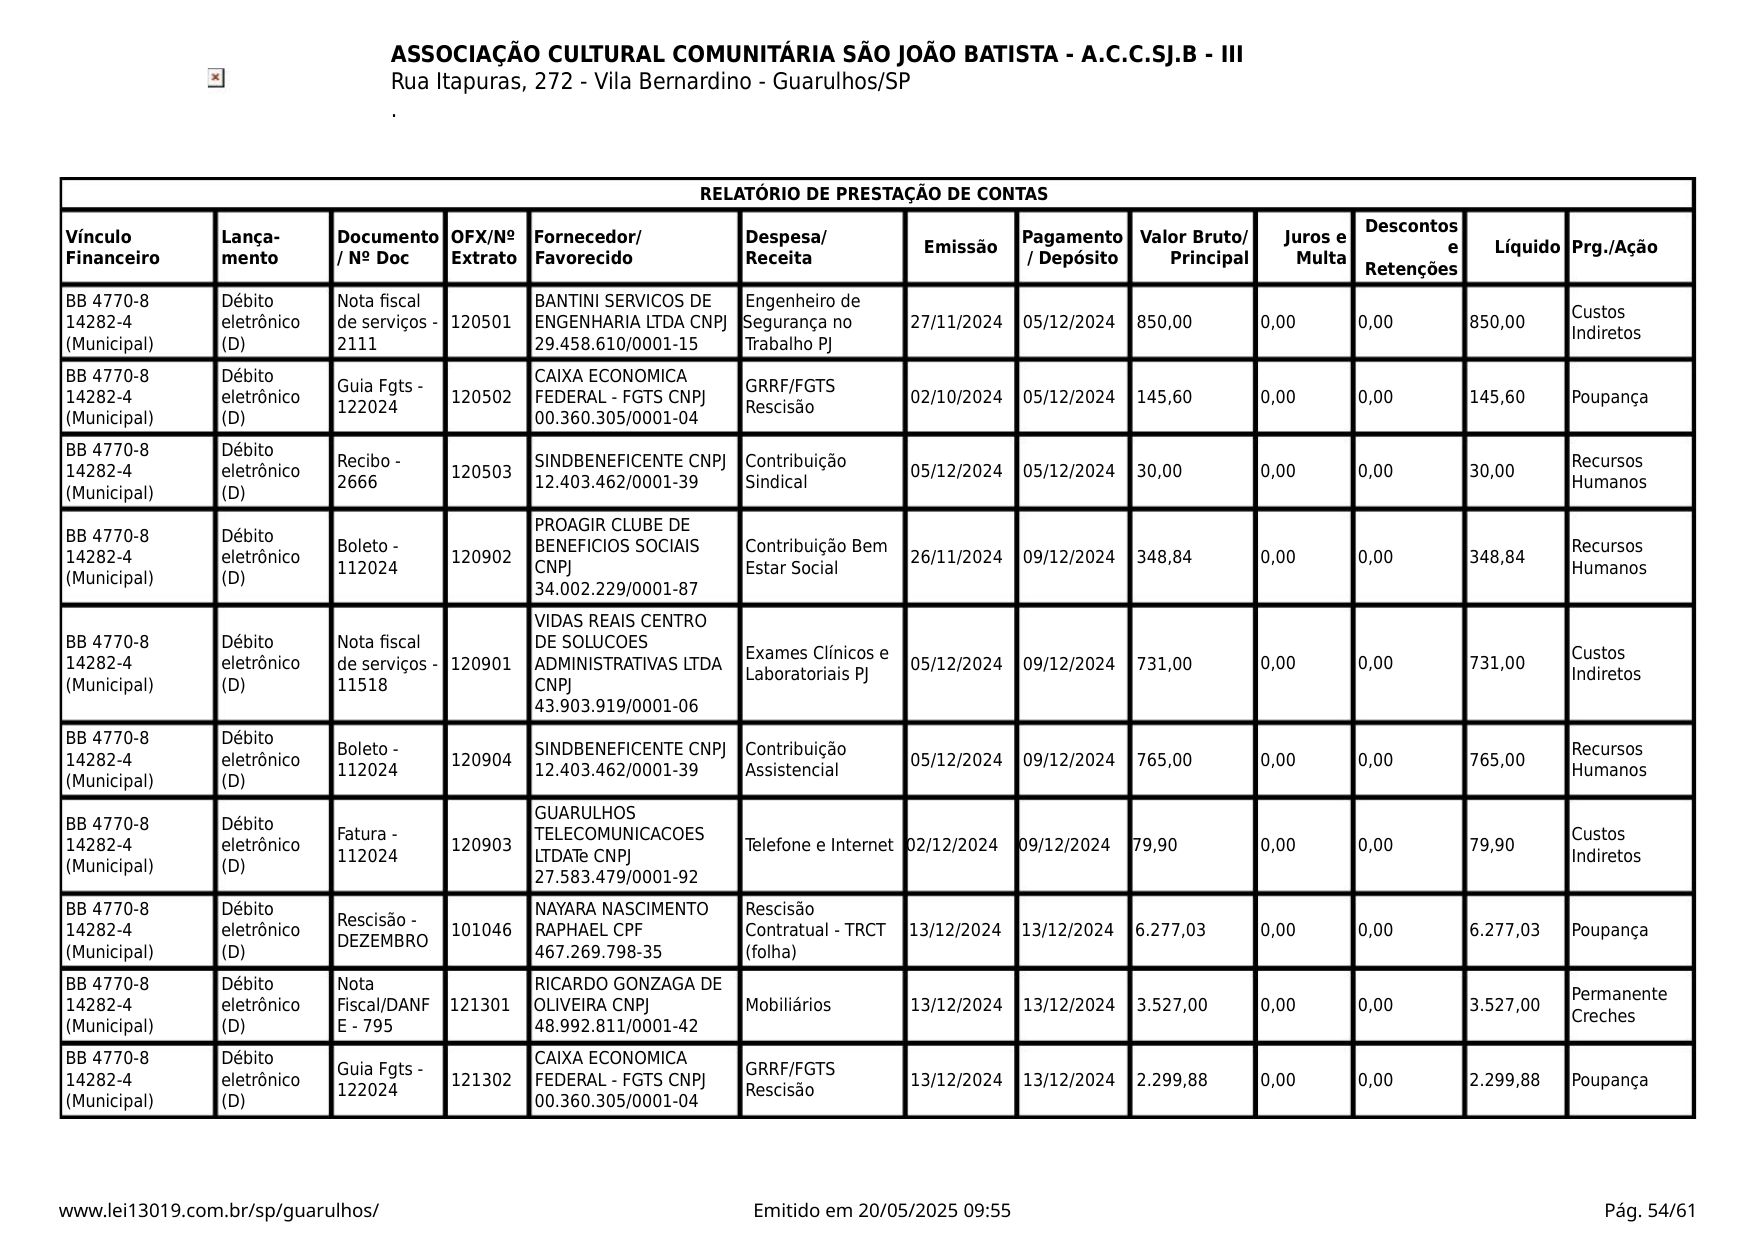

ASSOCIAÇÃO CULTURAL COMUNITÁRIA SÃO JOÃO BATISTA - A.C.C.SJ.B - III
Rua Itapuras, 272 - Vila Bernardino - Guarulhos/SP
.
RELATÓRIO DE PRESTAÇÃO DE CONTAS
Descontos
e
Retenções
Vínculo
Financeiro
Lança-
mento
Documento OFX/Nº Fornecedor/
Despesa/
Receita
Pagamento Valor Bruto/
/ Depósito Principal
Juros e
Multa
Emissão
Líquido Prg./Ação
/ Nº Doc
Extrato Favorecido
BB 4770-8
14282-4
(Municipal)
Débito
eletrônico
(D)
Nota ﬁscal
BANTINI SERVICOS DE
Engenheiro de
Custos
Indiretos
de serviços - 120501 ENGENHARIA LTDA CNPJ Segurança no
2111
27/11/2024 05/12/2024 850,00
02/10/2024 05/12/2024 145,60
05/12/2024 05/12/2024 30,00
0,00
0,00
0,00
0,00
850,00
29.458.610/0001-15
Trabalho PJ
BB 4770-8
14282-4
(Municipal)
Débito
eletrônico
(D)
CAIXA ECONOMICA
120502 FEDERAL - FGTS CNPJ
00.360.305/0001-04
Guia Fgts -
122024
GRRF/FGTS
Rescisão
0,00
0,00
145,60
30,00
Poupança
BB 4770-8
14282-4
(Municipal)
Débito
eletrônico
(D)
Recibo -
2666
SINDBENEFICENTE CNPJ Contribuição
12.403.462/0001-39
Recursos
Humanos
120503
120902
Sindical
PROAGIR CLUBE DE
BENEFICIOS SOCIAIS
CNPJ
BB 4770-8
14282-4
(Municipal)
Débito
eletrônico
(D)
Boleto -
112024
Contribuição Bem
Estar Social
Recursos
Humanos
26/11/2024 09/12/2024 348,84
0,00
0,00
0,00
0,00
348,84
731,00
34.002.229/0001-87
VIDAS REAIS CENTRO
DE SOLUCOES
BB 4770-8
14282-4
(Municipal)
Débito
eletrônico
(D)
Nota ﬁscal
Exames Clínicos e
Laboratoriais PJ
Custos
Indiretos
de serviços - 120901 ADMINISTRATIVAS LTDA
11518
05/12/2024 09/12/2024 731,00
05/12/2024 09/12/2024 765,00
CNPJ
43.903.919/0001-06
BB 4770-8
14282-4
(Municipal)
Débito
eletrônico
(D)
Boleto -
112024
SINDBENEFICENTE CNPJ Contribuição
12.403.462/0001-39
Recursos
Humanos
120904
120903
0,00
0,00
0,00
0,00
765,00
79,90
Assistencial
GUARULHOS
TELECOMUNICACOES
LTDATe CNPJ
BB 4770-8
14282-4
(Municipal)
Débito
eletrônico
(D)
Fatura -
112024
Custos
Indiretos
Telefone e Internet 02/12/2024 09/12/2024 79,90
27.583.479/0001-92
BB 4770-8
14282-4
(Municipal)
Débito
eletrônico
(D)
NAYARA NASCIMENTO
101046 RAPHAEL CPF
467.269.798-35
Rescisão
Rescisão -
DEZEMBRO
Contratual - TRCT 13/12/2024 13/12/2024 6.277,03
(folha)
0,00
0,00
0,00
0,00
0,00
0,00
6.277,03
3.527,00
2.299,88
Poupança
BB 4770-8
14282-4
(Municipal)
Débito
eletrônico
(D)
Nota
RICARDO GONZAGA DE
Fiscal/DANF 121301 OLIVEIRA CNPJ
Permanente
Creches
Mobiliários
13/12/2024 13/12/2024 3.527,00
13/12/2024 13/12/2024 2.299,88
E - 795
48.992.811/0001-42
BB 4770-8
14282-4
(Municipal)
Débito
eletrônico
(D)
CAIXA ECONOMICA
121302 FEDERAL - FGTS CNPJ
00.360.305/0001-04
Guia Fgts -
122024
GRRF/FGTS
Rescisão
Poupança
www.lei13019.com.br/sp/guarulhos/
Emitido em 20/05/2025 09:55
Pág. 54/61